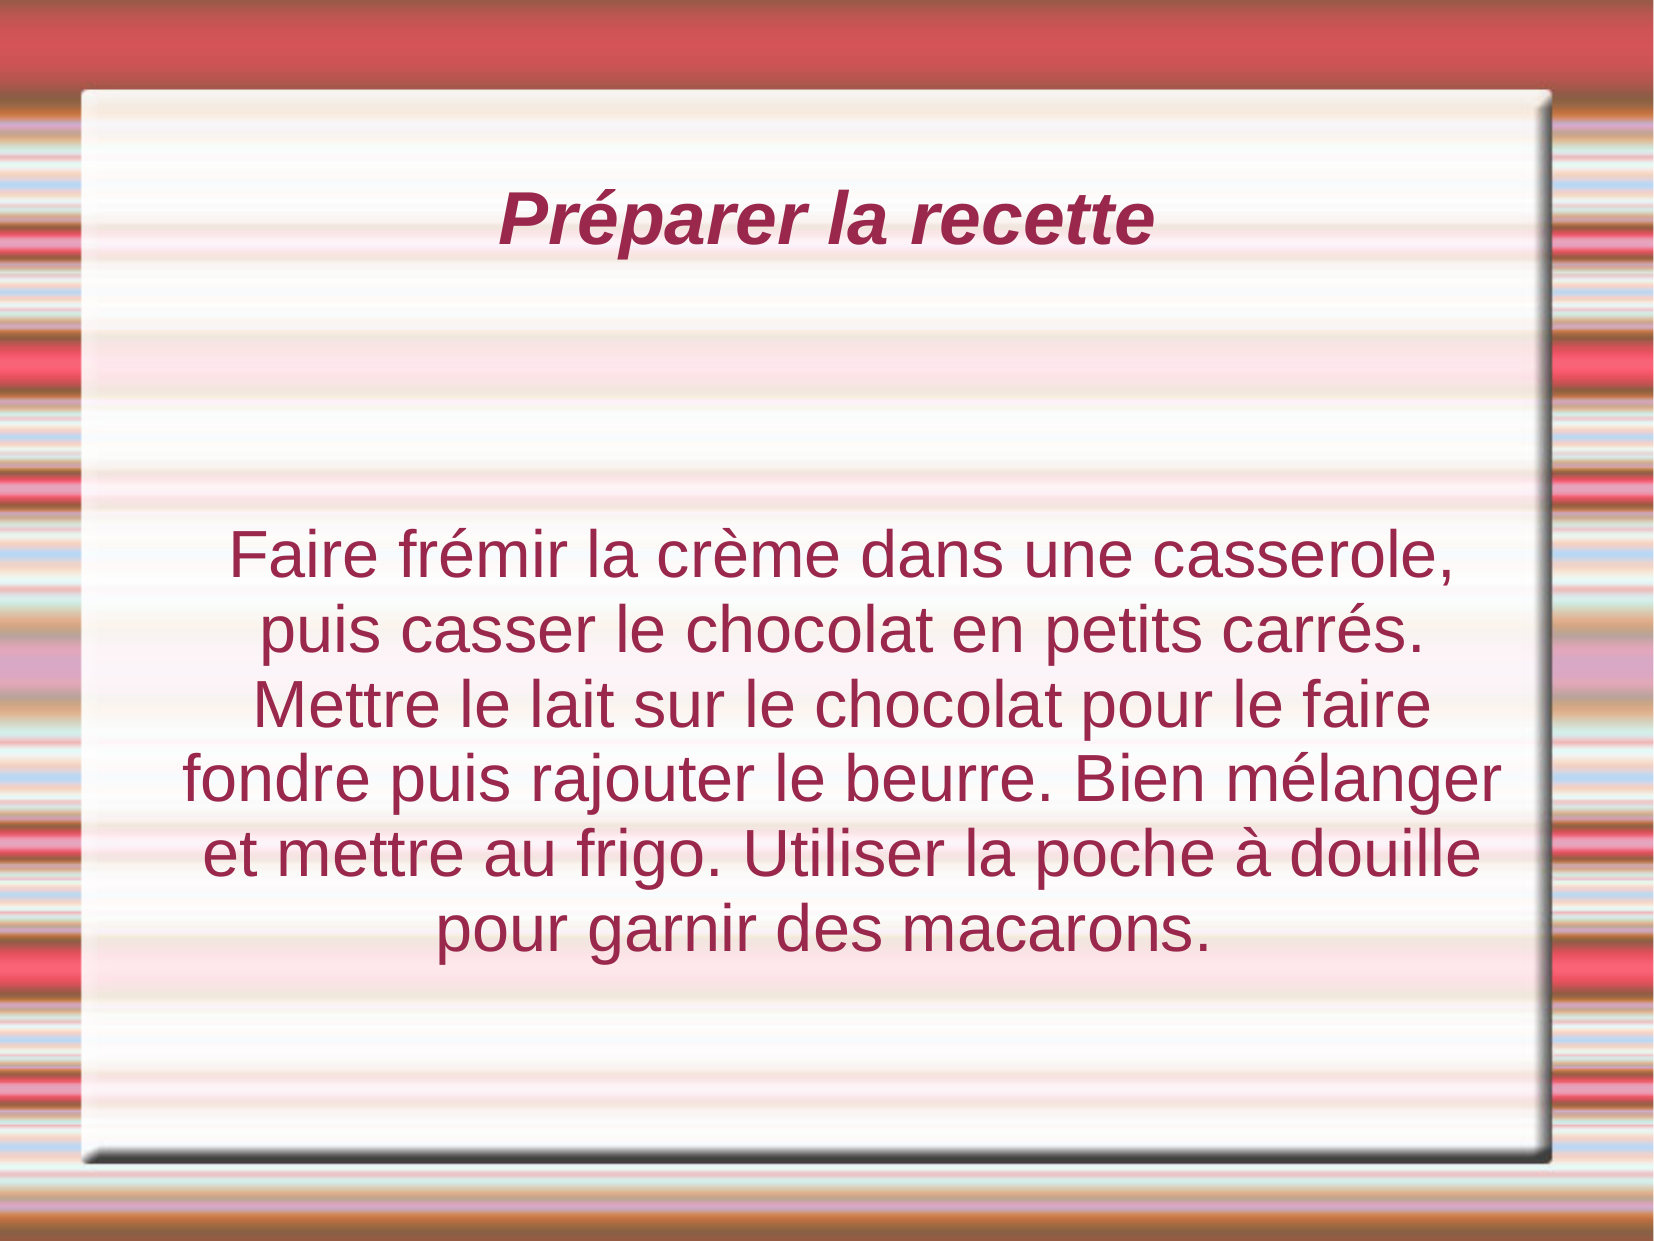

# Préparer la recette
Faire frémir la crème dans une casserole, puis casser le chocolat en petits carrés. Mettre le lait sur le chocolat pour le faire fondre puis rajouter le beurre. Bien mélanger et mettre au frigo. Utiliser la poche à douille pour garnir des macarons.